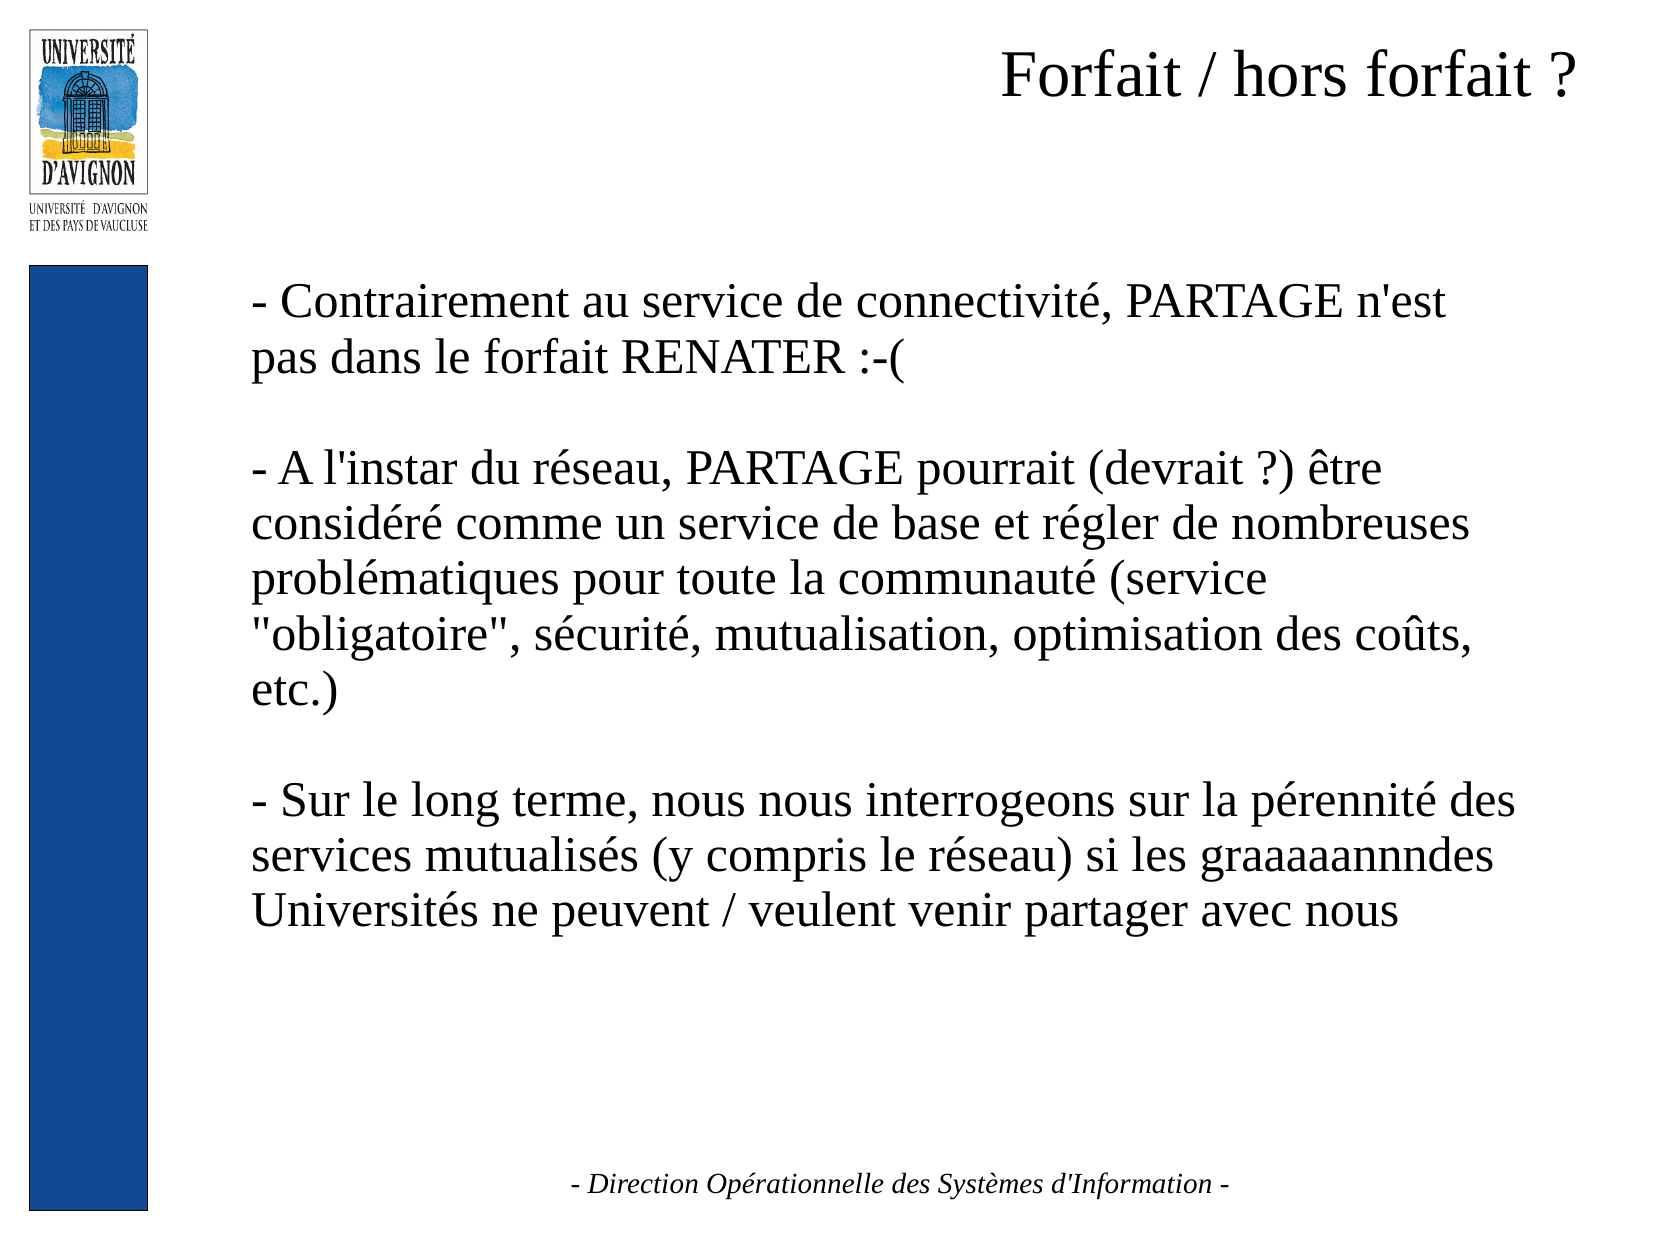

Forfait / hors forfait ?
- Contrairement au service de connectivité, PARTAGE n'est pas dans le forfait RENATER :-(
- A l'instar du réseau, PARTAGE pourrait (devrait ?) être considéré comme un service de base et régler de nombreuses problématiques pour toute la communauté (service "obligatoire", sécurité, mutualisation, optimisation des coûts, etc.)
- Sur le long terme, nous nous interrogeons sur la pérennité des services mutualisés (y compris le réseau) si les graaaaannndes Universités ne peuvent / veulent venir partager avec nous
- Direction Opérationnelle des Systèmes d'Information -